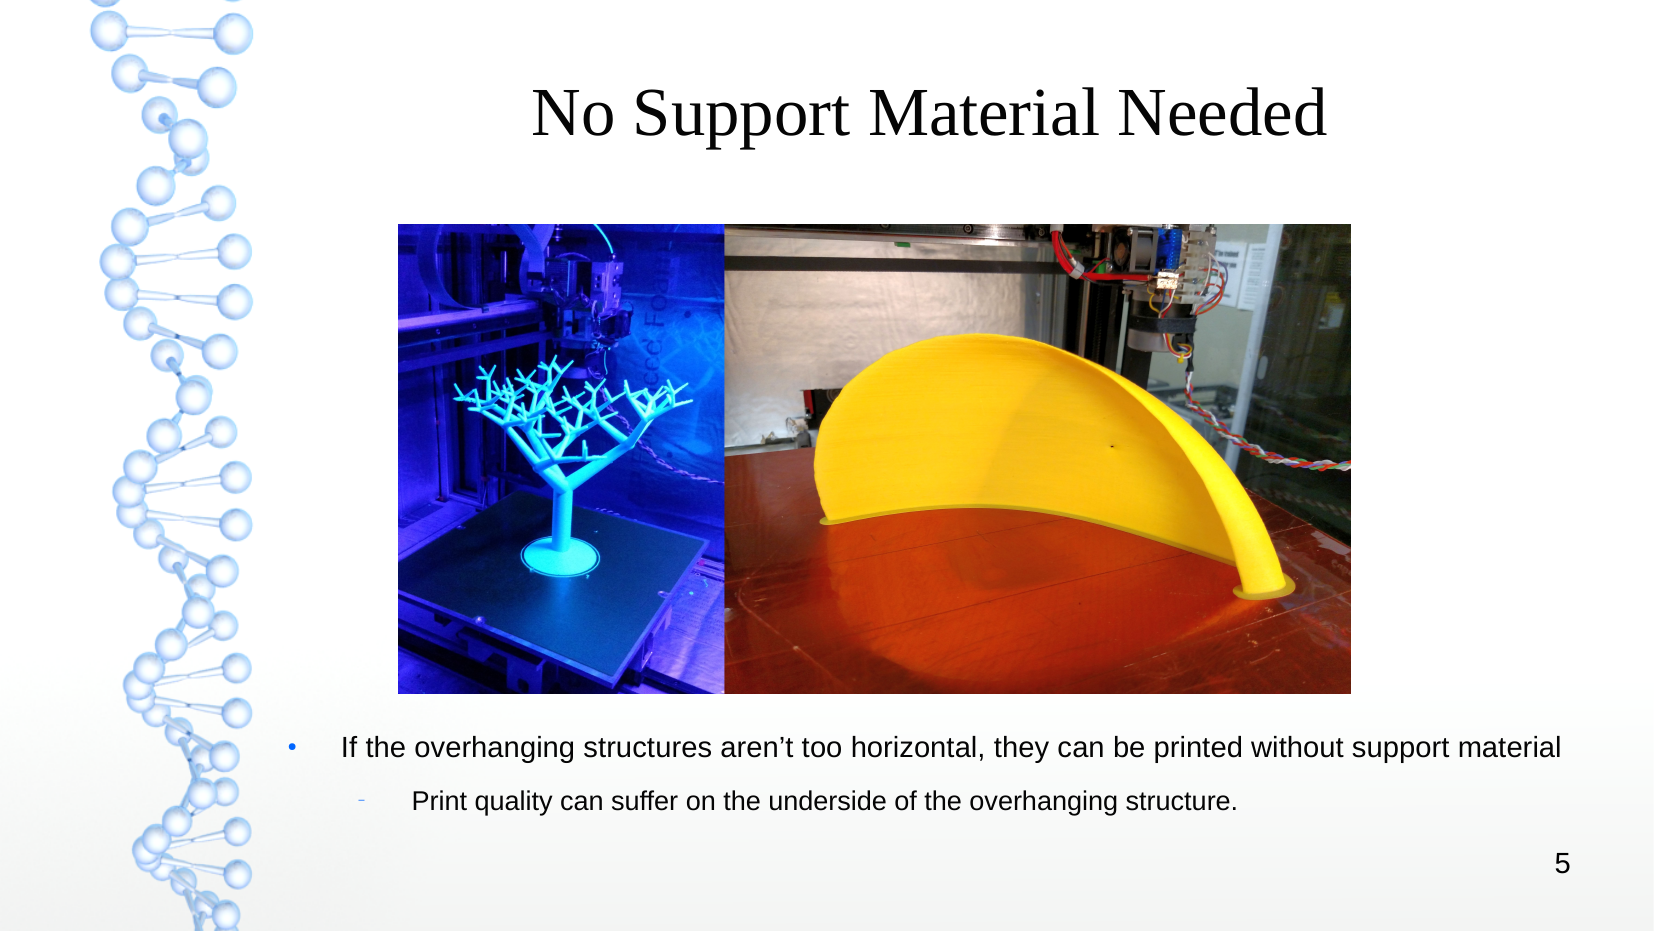

# No Support Material Needed
If the overhanging structures aren’t too horizontal, they can be printed without support material
Print quality can suffer on the underside of the overhanging structure.
5